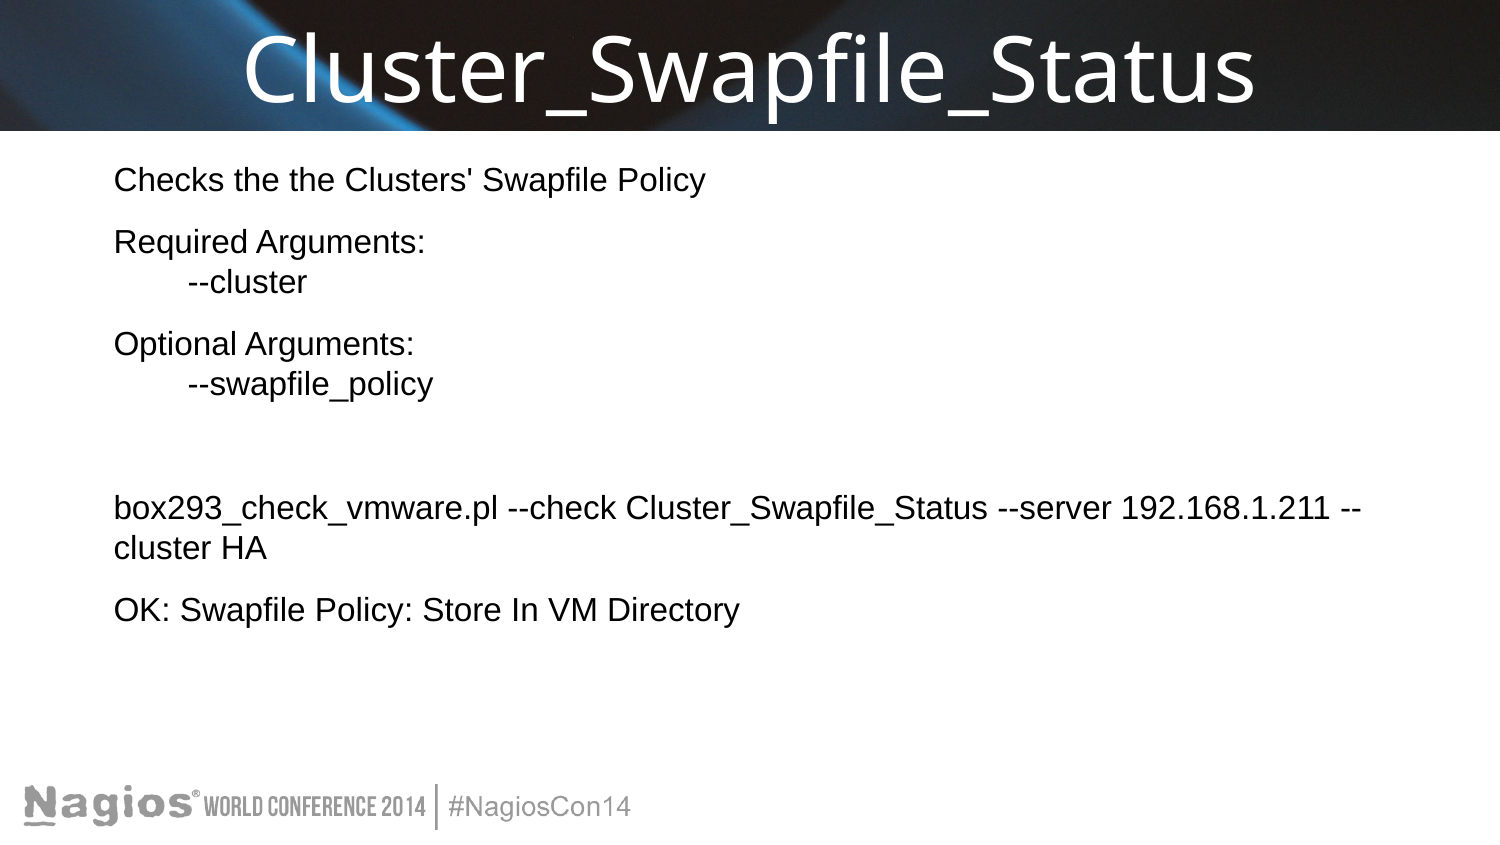

# Cluster_Swapfile_Status
Checks the the Clusters' Swapfile Policy
Required Arguments:
	--cluster
Optional Arguments:
	--swapfile_policy
box293_check_vmware.pl --check Cluster_Swapfile_Status --server 192.168.1.211 --cluster HA
OK: Swapfile Policy: Store In VM Directory